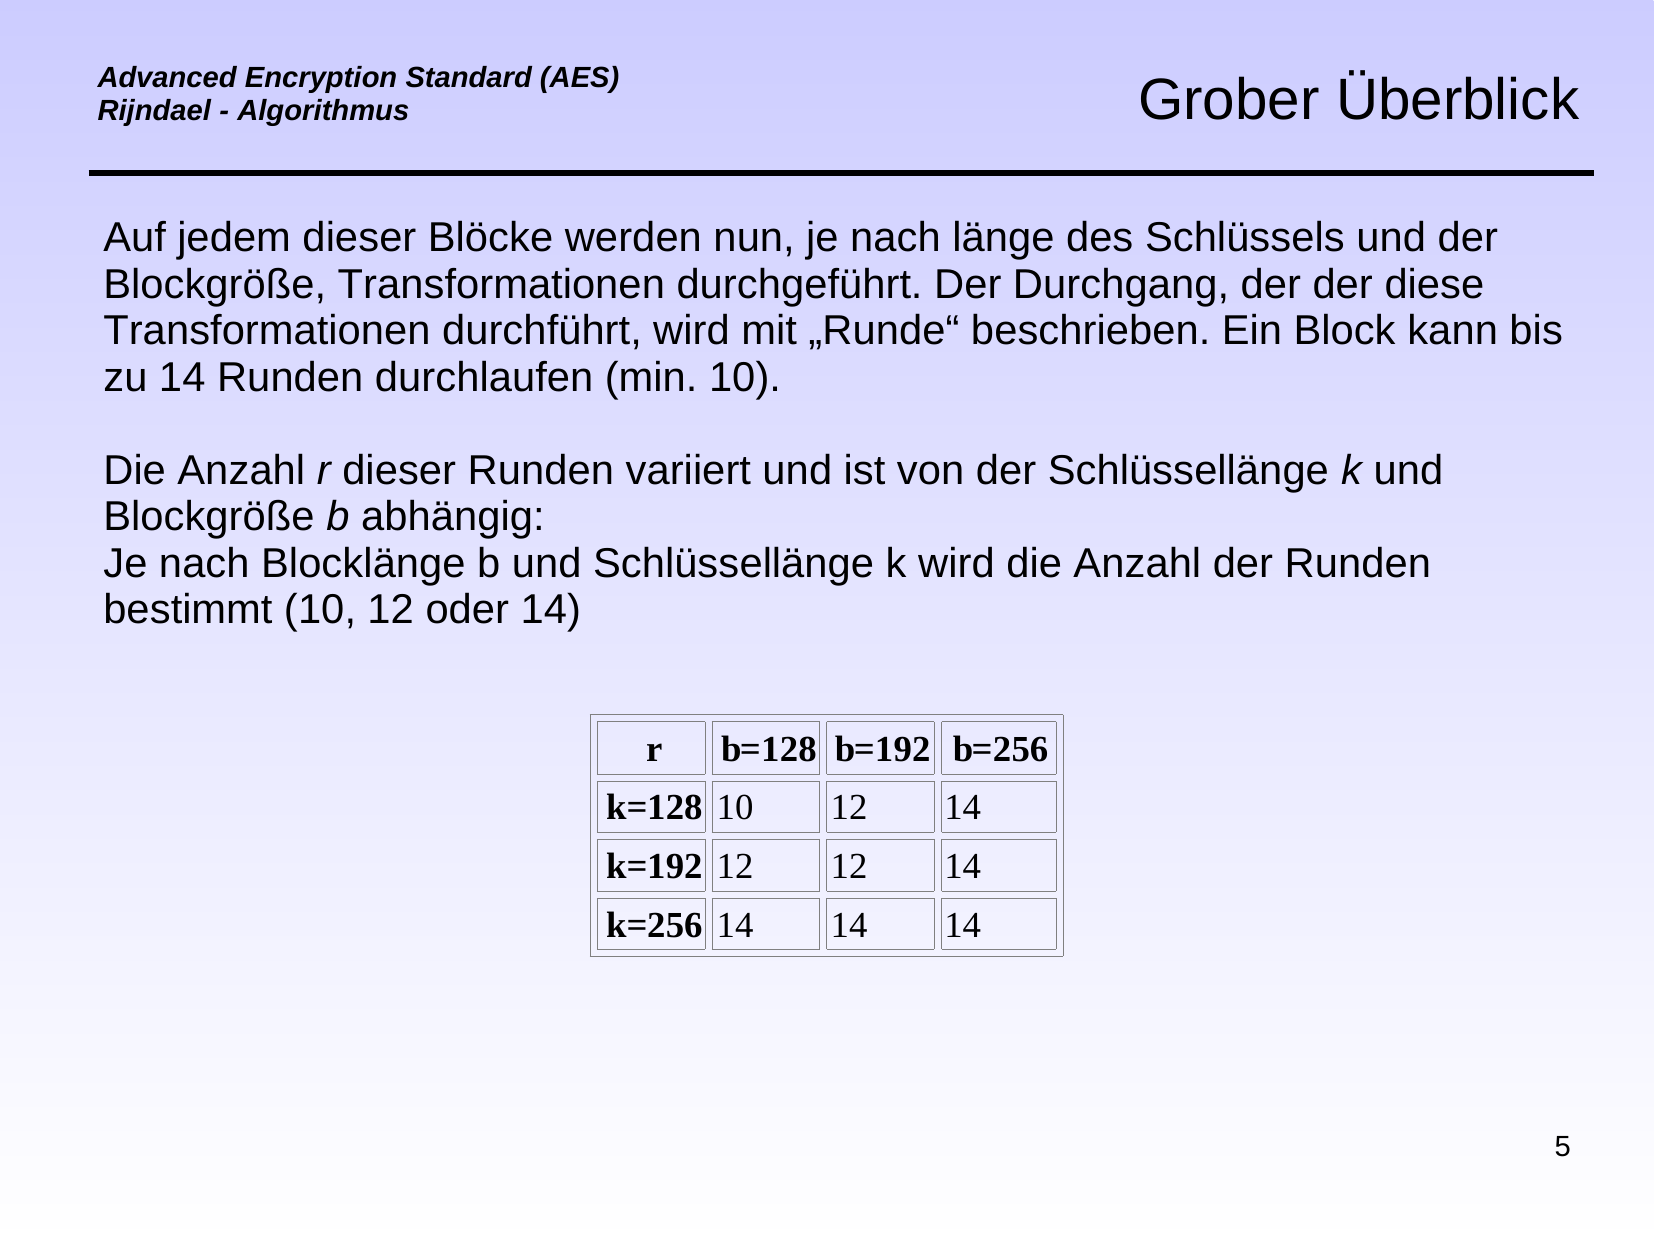

Advanced Encryption Standard (AES)
Rijndael - Algorithmus
Grober Überblick
Auf jedem dieser Blöcke werden nun, je nach länge des Schlüssels und der Blockgröße, Transformationen durchgeführt. Der Durchgang, der der diese Transformationen durchführt, wird mit „Runde“ beschrieben. Ein Block kann bis zu 14 Runden durchlaufen (min. 10).
Die Anzahl r dieser Runden variiert und ist von der Schlüssellänge k und Blockgröße b abhängig:
Je nach Blocklänge b und Schlüssellänge k wird die Anzahl der Runden bestimmt (10, 12 oder 14)
5